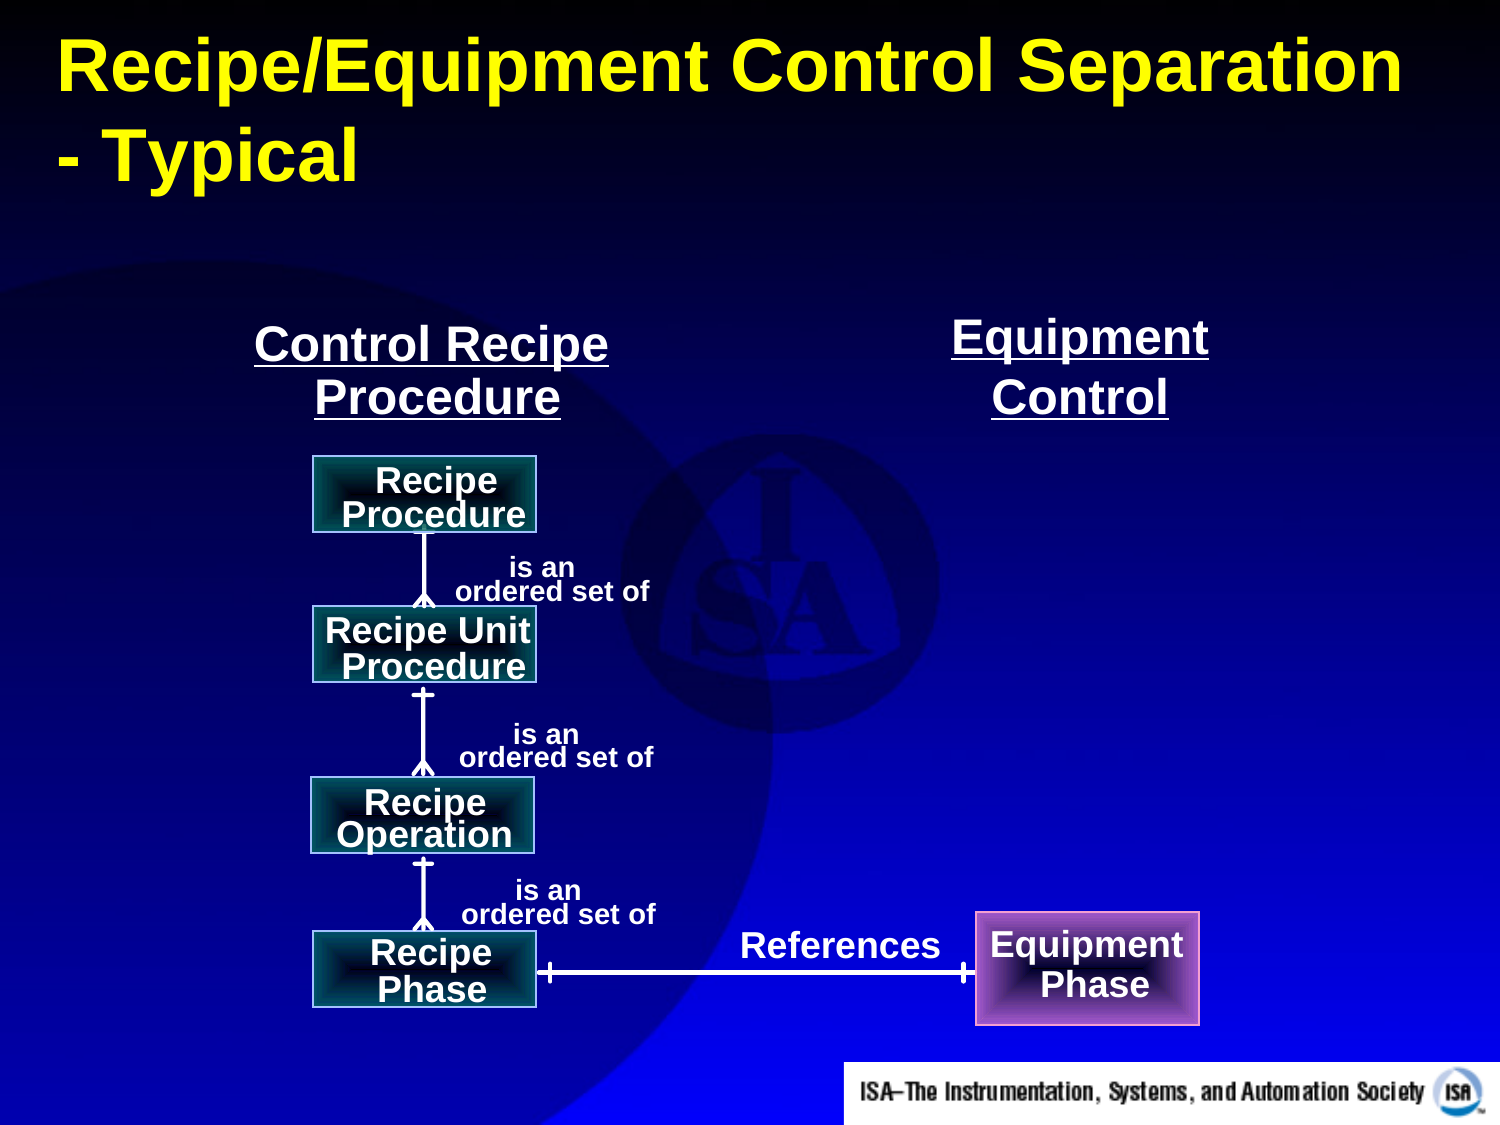

# Recipe/Equipment Control Separation - Typical
Equipment
Control
Control Recipe
Procedure
Recipe
Procedure
is an
ordered set of
Recipe Unit
Procedure
is an
ordered set of
Recipe
Operation
is an
ordered set of
Equipment
References
Recipe
Phase
Phase